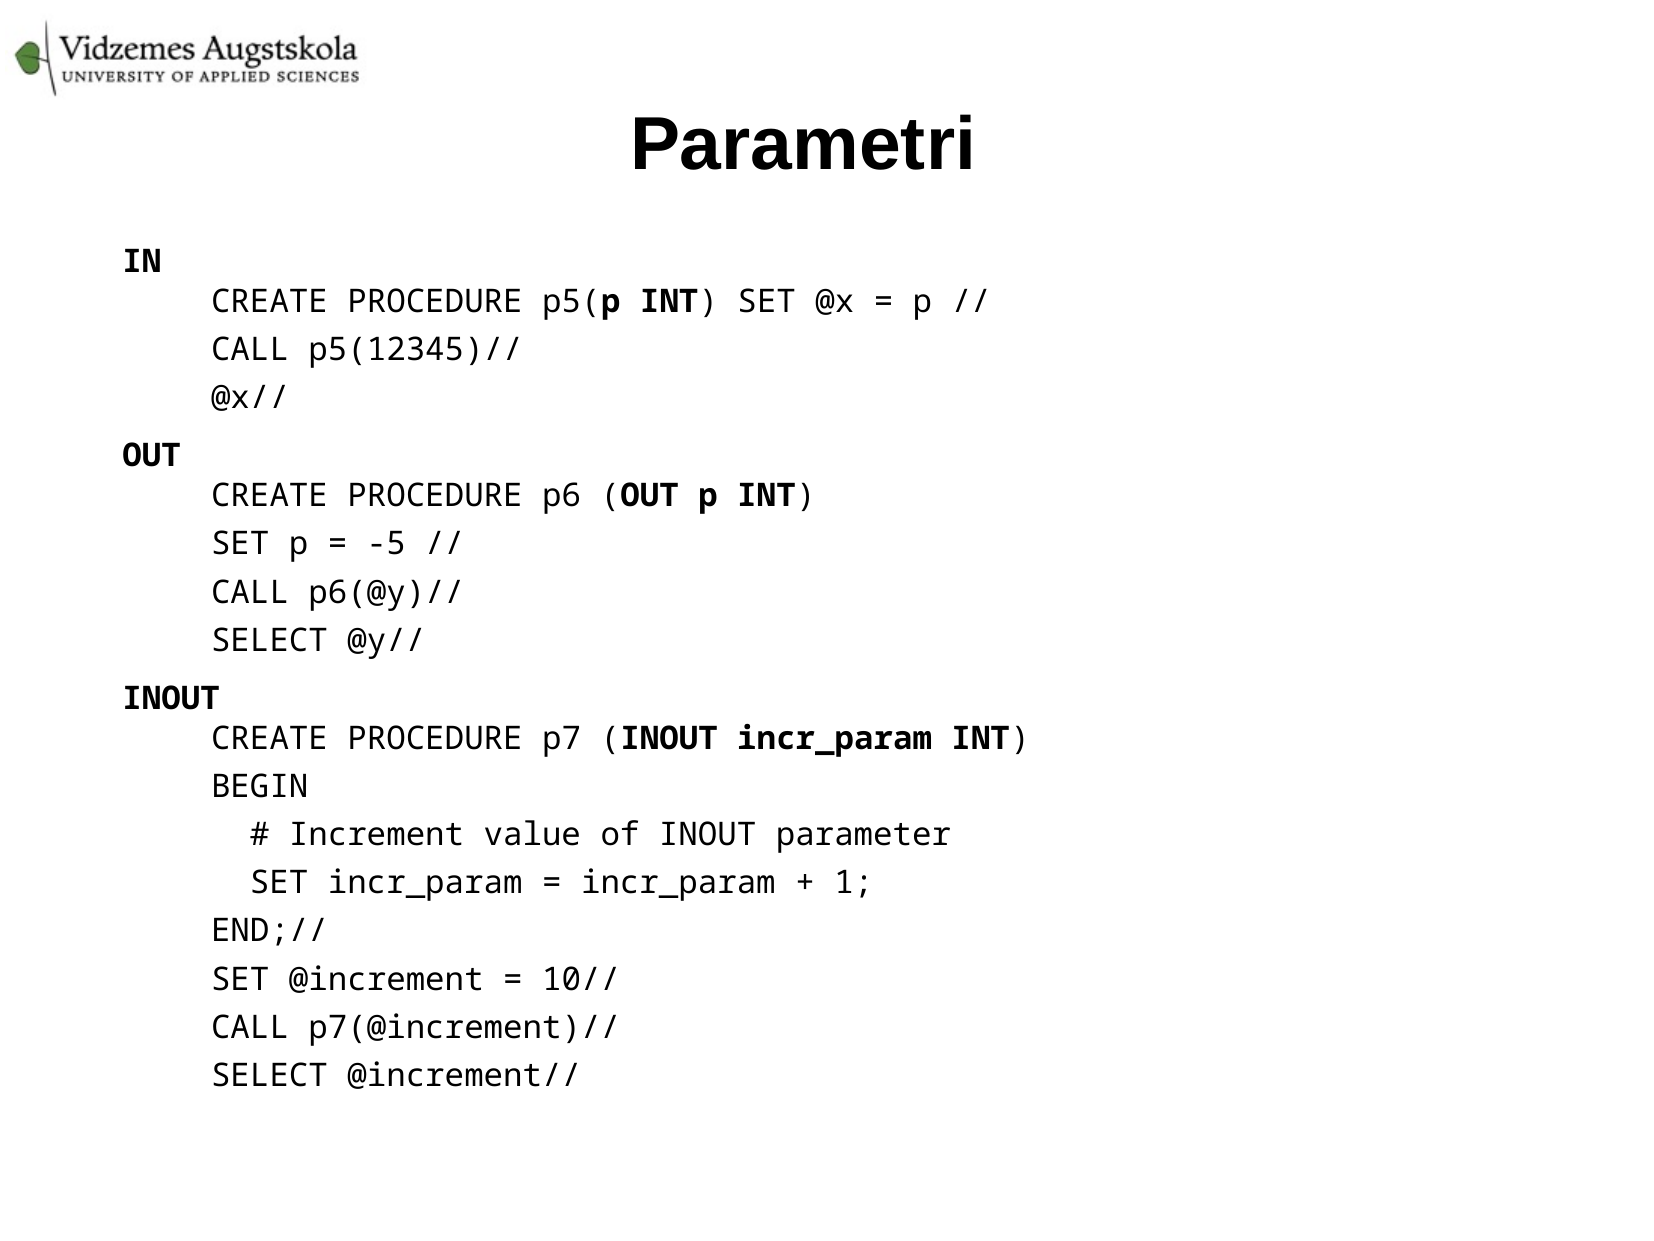

# Parametri
IN
CREATE PROCEDURE p5(p INT) SET @x = p //
CALL p5(12345)//
@x//
OUT
CREATE PROCEDURE p6 (OUT p INT)
SET p = -5 //
CALL p6(@y)//
SELECT @y//
INOUT
CREATE PROCEDURE p7 (INOUT incr_param INT)
BEGIN
 # Increment value of INOUT parameter
 SET incr_param = incr_param + 1;
END;//
SET @increment = 10//
CALL p7(@increment)//
SELECT @increment//